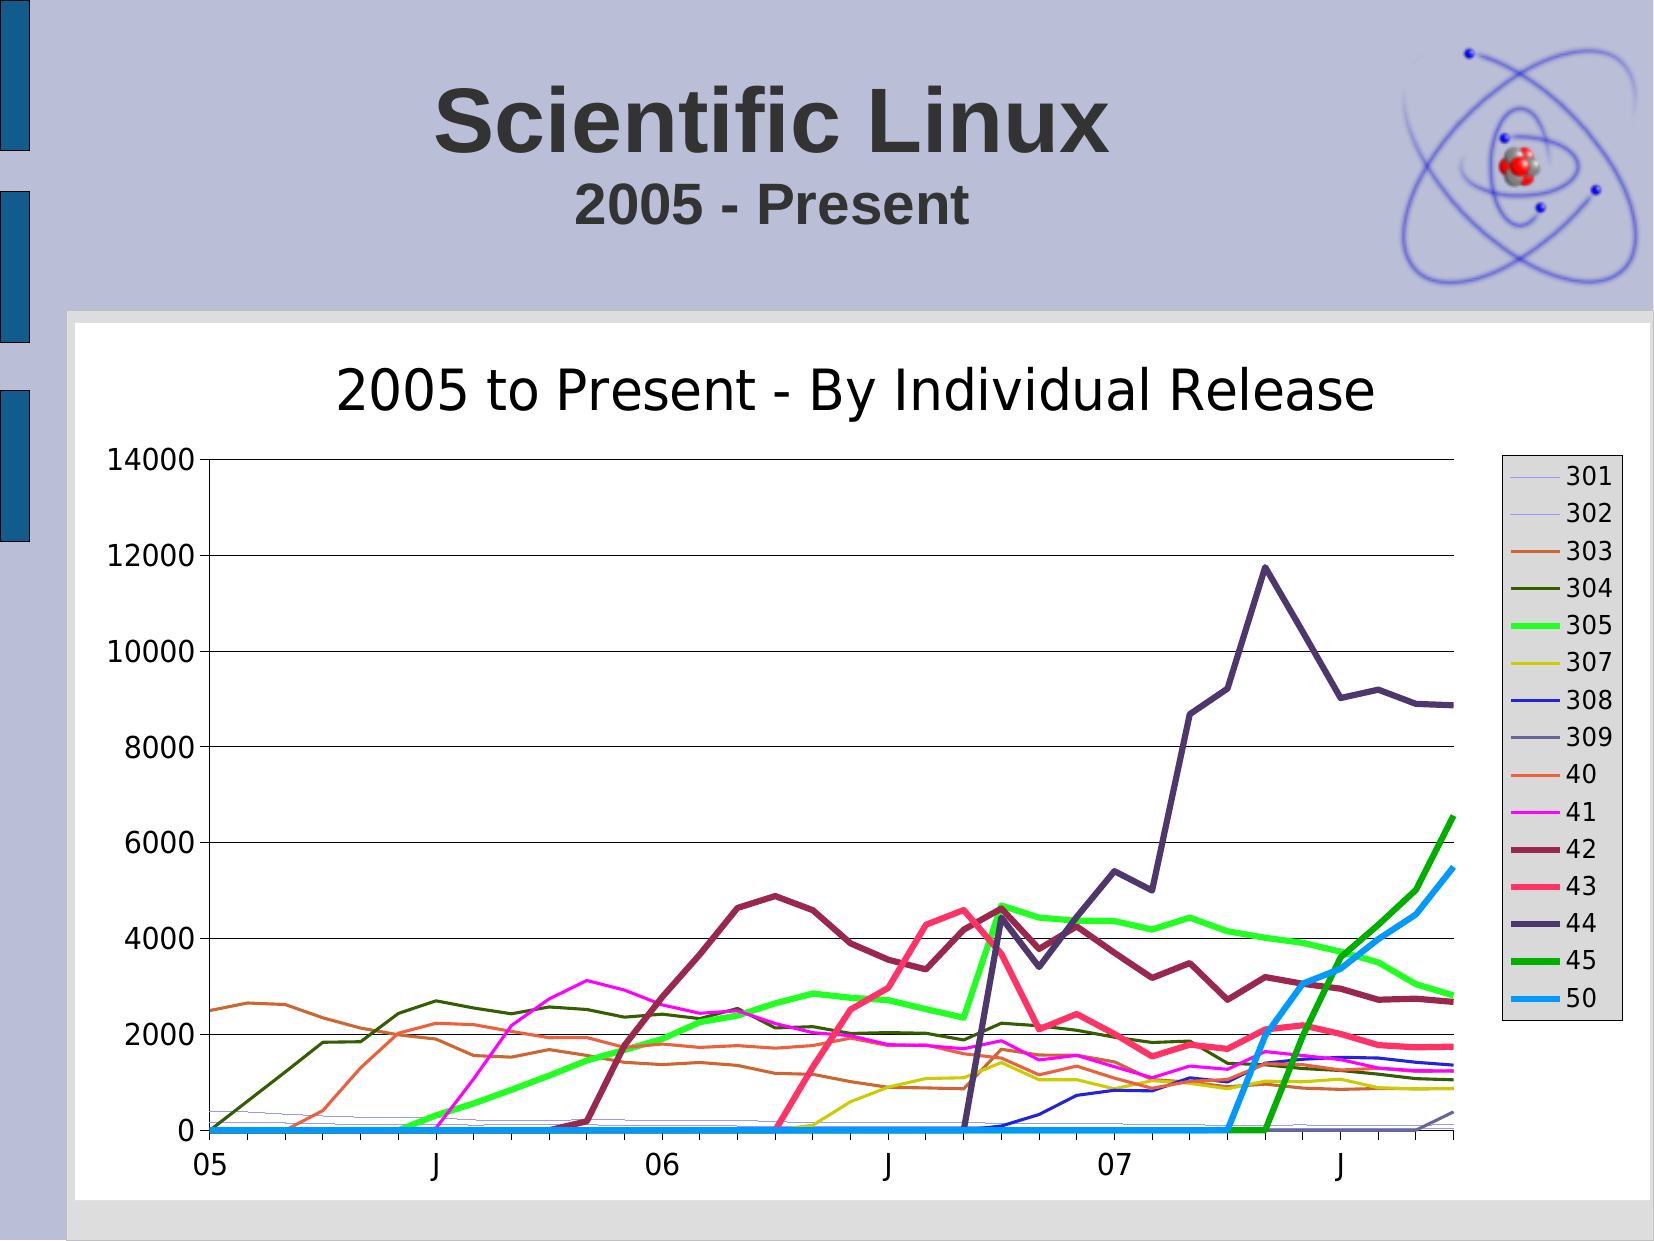

# Scientific Linux 2005 - Present
### Chart: 2005 to Present - By Individual Release
| Category | 301 | 302 | 303 | 304 | 305 | 307 | 308 | 309 | 40 | 41 | 42 | 43 | 44 | 45 | 50 |
|---|---|---|---|---|---|---|---|---|---|---|---|---|---|---|---|
| 05 | 163.0 | 398.0 | 2499.0 | 0.0 | 0.0 | 0.0 | 0.0 | 0.0 | 0.0 | 0.0 | 0.0 | 0.0 | 0.0 | 0.0 | 0.0 |
| | 153.0 | 382.0 | 2655.0 | 608.0 | 0.0 | 0.0 | 0.0 | 0.0 | 0.0 | 0.0 | 0.0 | 0.0 | 0.0 | 0.0 | 0.0 |
| | 152.0 | 336.0 | 2623.0 | 1216.0 | 0.0 | 0.0 | 0.0 | 0.0 | 0.0 | 0.0 | 0.0 | 0.0 | 0.0 | 0.0 | 0.0 |
| | 132.0 | 297.0 | 2346.0 | 1836.0 | 0.0 | 0.0 | 0.0 | 0.0 | 412.0 | 0.0 | 0.0 | 0.0 | 0.0 | 0.0 | 0.0 |
| | 128.0 | 271.0 | 2131.0 | 1847.0 | 0.0 | 0.0 | 0.0 | 0.0 | 1304.0 | 0.0 | 0.0 | 0.0 | 0.0 | 0.0 | 0.0 |
| | 115.0 | 258.0 | 1991.0 | 2438.0 | 0.0 | 0.0 | 0.0 | 0.0 | 2025.0 | 0.0 | 0.0 | 0.0 | 0.0 | 0.0 | 0.0 |
| J | 118.0 | 262.0 | 1902.0 | 2702.0 | 310.0 | 0.0 | 0.0 | 0.0 | 2232.0 | 42.0 | 0.0 | 0.0 | 0.0 | 0.0 | 0.0 |
| | 108.0 | 214.0 | 1558.0 | 2551.0 | 559.0 | 0.0 | 0.0 | 0.0 | 2203.0 | 1073.0 | 0.0 | 0.0 | 0.0 | 0.0 | 0.0 |
| | 112.0 | 210.0 | 1525.0 | 2431.0 | 844.0 | 0.0 | 0.0 | 0.0 | 2063.0 | 2185.0 | 0.0 | 0.0 | 0.0 | 0.0 | 0.0 |
| | 114.0 | 206.0 | 1683.0 | 2574.0 | 1140.0 | 0.0 | 0.0 | 0.0 | 1931.0 | 2739.0 | 0.0 | 0.0 | 0.0 | 0.0 | 0.0 |
| | 113.0 | 221.0 | 1561.0 | 2520.0 | 1455.0 | 0.0 | 0.0 | 0.0 | 1935.0 | 3124.0 | 186.0 | 0.0 | 0.0 | 0.0 | 0.0 |
| | 101.0 | 214.0 | 1417.0 | 2359.0 | 1676.0 | 0.0 | 0.0 | 0.0 | 1727.0 | 2925.0 | 1772.0 | 0.0 | 0.0 | 0.0 | 0.0 |
| 06 | 96.0 | 204.0 | 1370.0 | 2422.0 | 1903.0 | 0.0 | 0.0 | 0.0 | 1798.0 | 2616.0 | 2778.0 | 0.0 | 0.0 | 0.0 | 0.0 |
| | 97.0 | 204.0 | 1414.0 | 2330.0 | 2256.0 | 0.0 | 0.0 | 0.0 | 1729.0 | 2442.0 | 3669.0 | 0.0 | 0.0 | 0.0 | 0.0 |
| | 88.0 | 209.0 | 1353.0 | 2542.0 | 2393.0 | 0.0 | 0.0 | 0.0 | 1766.0 | 2492.0 | 4640.0 | 0.0 | 0.0 | 0.0 | 0.0 |
| | 82.0 | 180.0 | 1186.0 | 2135.0 | 2647.0 | 0.0 | 0.0 | 0.0 | 1712.0 | 2227.0 | 4888.0 | 0.0 | 0.0 | 0.0 | 0.0 |
| | 70.0 | 156.0 | 1166.0 | 2161.0 | 2853.0 | 106.0 | 0.0 | 0.0 | 1767.0 | 2036.0 | 4592.0 | 1321.0 | 0.0 | 0.0 | 0.0 |
| | 78.0 | 159.0 | 1014.0 | 2020.0 | 2764.0 | 596.0 | 0.0 | 0.0 | 1924.0 | 1972.0 | 3899.0 | 2519.0 | 0.0 | 0.0 | 0.0 |
| J | 81.0 | 166.0 | 896.0 | 2039.0 | 2715.0 | 899.0 | 0.0 | 0.0 | 1767.0 | 1786.0 | 3558.0 | 2973.0 | 0.0 | 0.0 | 0.0 |
| | 75.0 | 164.0 | 883.0 | 2024.0 | 2528.0 | 1079.0 | 0.0 | 0.0 | 1781.0 | 1767.0 | 3357.0 | 4289.0 | 0.0 | 0.0 | 0.0 |
| | 73.0 | 161.0 | 864.0 | 1883.0 | 2349.0 | 1095.0 | 0.0 | 0.0 | 1595.0 | 1700.0 | 4187.0 | 4595.0 | 0.0 | 0.0 | 0.0 |
| | 67.0 | 144.0 | 1691.0 | 2234.0 | 4691.0 | 1412.0 | 88.0 | 0.0 | 1506.0 | 1868.0 | 4628.0 | 3678.0 | 4437.0 | 0.0 | 0.0 |
| | 52.0 | 130.0 | 1570.0 | 2180.0 | 4437.0 | 1053.0 | 328.0 | 0.0 | 1155.0 | 1466.0 | 3784.0 | 2106.0 | 3406.0 | 0.0 | 0.0 |
| | 53.0 | 149.0 | 1566.0 | 2086.0 | 4374.0 | 1054.0 | 729.0 | 0.0 | 1338.0 | 1562.0 | 4254.0 | 2426.0 | 4451.0 | 0.0 | 0.0 |
| 07 | 42.0 | 137.0 | 1426.0 | 1941.0 | 4364.0 | 865.0 | 833.0 | 0.0 | 1088.0 | 1326.0 | 3703.0 | 2010.0 | 5406.0 | 0.0 | 0.0 |
| | 35.0 | 110.0 | 1057.0 | 1831.0 | 4189.0 | 1035.0 | 821.0 | 0.0 | 875.0 | 1095.0 | 3178.0 | 1540.0 | 5004.0 | 0.0 | 0.0 |
| | 37.0 | 113.0 | 1003.0 | 1861.0 | 4437.0 | 979.0 | 1093.0 | 0.0 | 1021.0 | 1339.0 | 3490.0 | 1785.0 | 8683.0 | 0.0 | 0.0 |
| | 34.0 | 105.0 | 906.0 | 1397.0 | 4153.0 | 866.0 | 1007.0 | 0.0 | 1059.0 | 1272.0 | 2722.0 | 1697.0 | 9218.0 | 0.0 | 5.0 |
| | 40.0 | 103.0 | 962.0 | 1366.0 | 4017.0 | 1024.0 | 1399.0 | 0.0 | 1388.0 | 1641.0 | 3196.0 | 2102.0 | 11751.0 | 0.0 | 1974.0 |
| | 39.0 | 111.0 | 879.0 | 1288.0 | 3911.0 | 1012.0 | 1480.0 | 0.0 | 1368.0 | 1558.0 | 3056.0 | 2189.0 | 10398.0 | 1972.0 | 3061.0 |
| J | 39.0 | 93.0 | 853.0 | 1247.0 | 3727.0 | 1066.0 | 1522.0 | 0.0 | 1257.0 | 1474.0 | 2954.0 | 2010.0 | 9021.0 | 3609.0 | 3370.0 |
| | 33.0 | 100.0 | 871.0 | 1170.0 | 3504.0 | 888.0 | 1507.0 | 0.0 | 1292.0 | 1299.0 | 2723.0 | 1777.0 | 9196.0 | 4288.0 | 3989.0 |
| | 36.0 | 107.0 | 866.0 | 1076.0 | 3049.0 | 865.0 | 1418.0 | 1.0 | 1229.0 | 1243.0 | 2746.0 | 1730.0 | 8898.0 | 5015.0 | 4505.0 |
| | 38.0 | 112.0 | 869.0 | 1052.0 | 2814.0 | 872.0 | 1359.0 | 384.0 | 1237.0 | 1237.0 | 2677.0 | 1745.0 | 8869.0 | 6568.0 | 5498.0 |